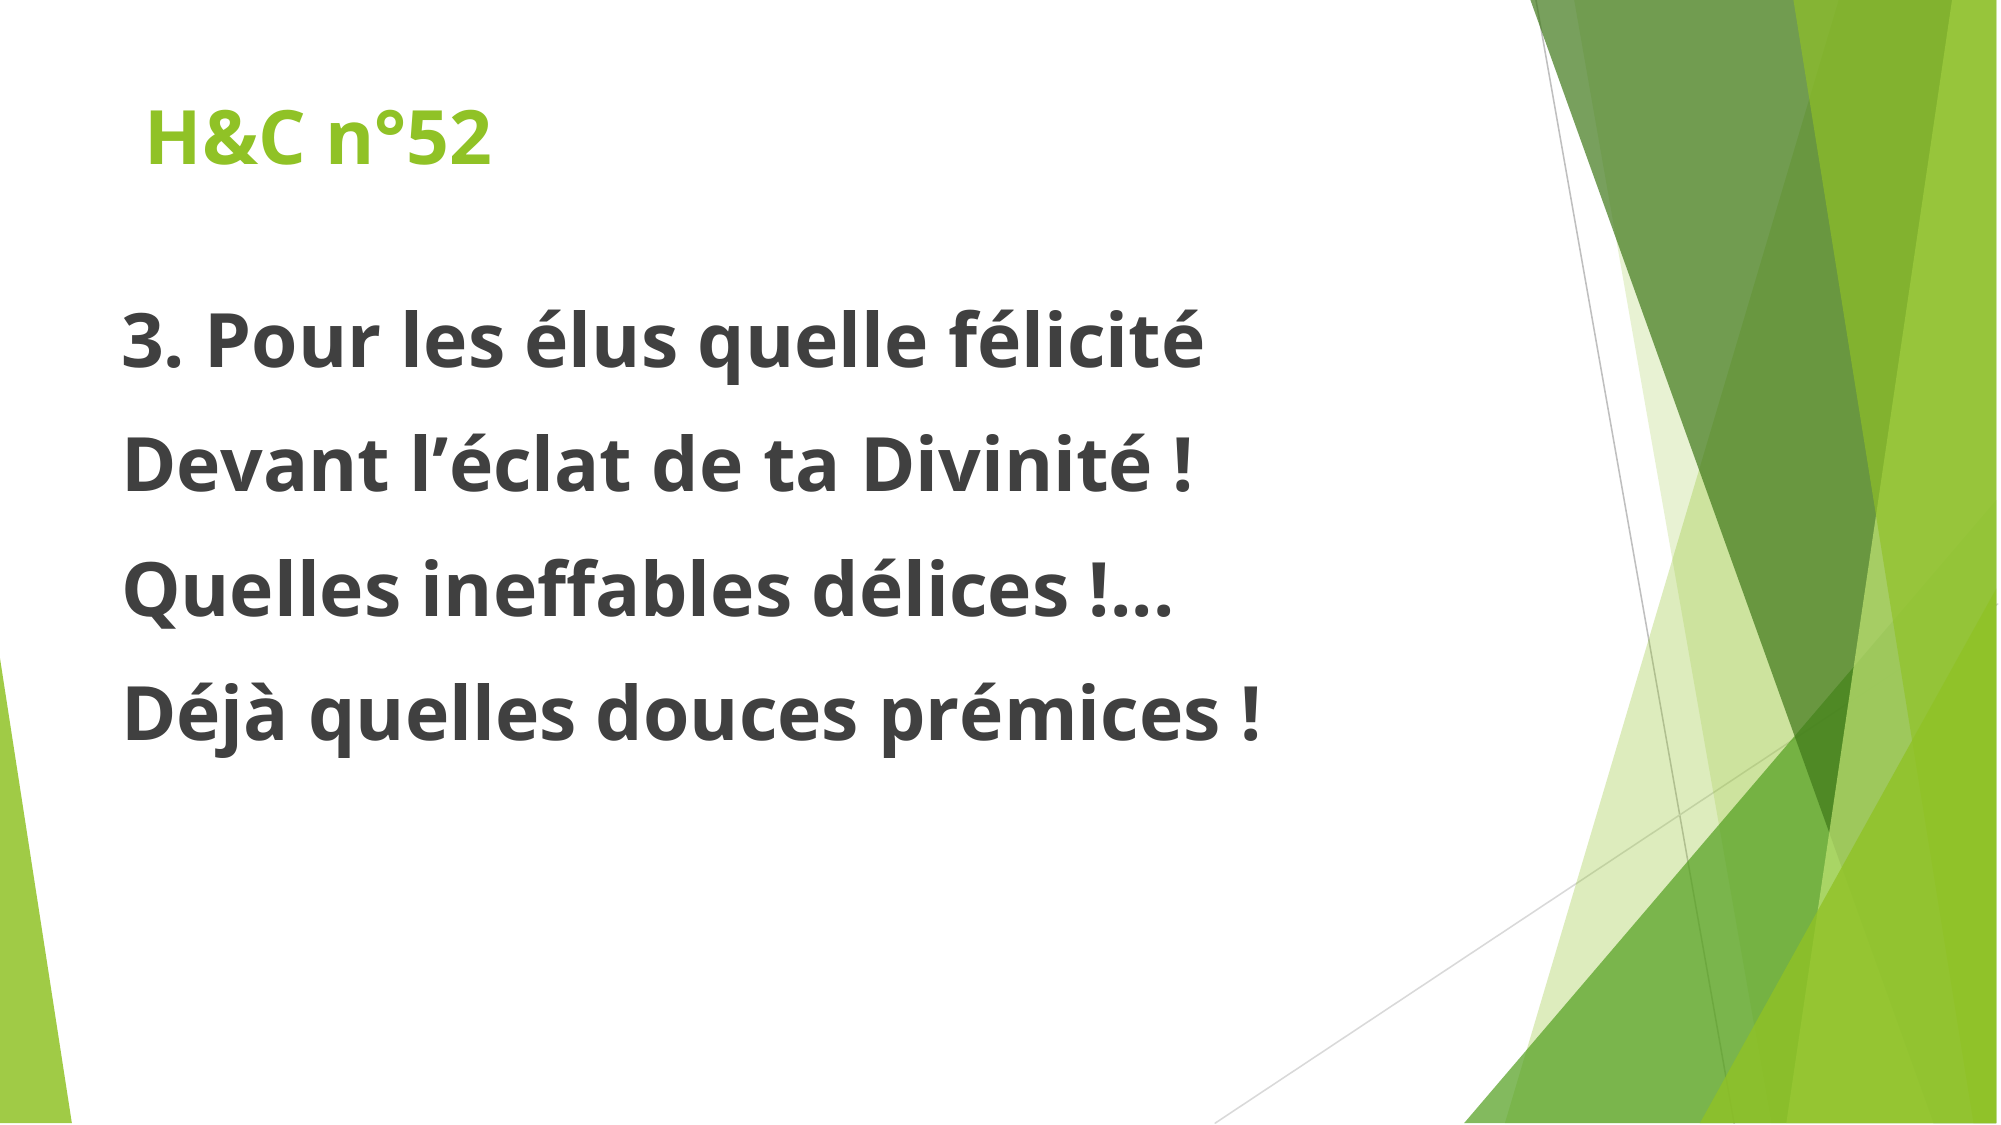

H&C n°52
3. Pour les élus quelle félicité
Devant l’éclat de ta Divinité !
Quelles ineffables délices !...
Déjà quelles douces prémices !